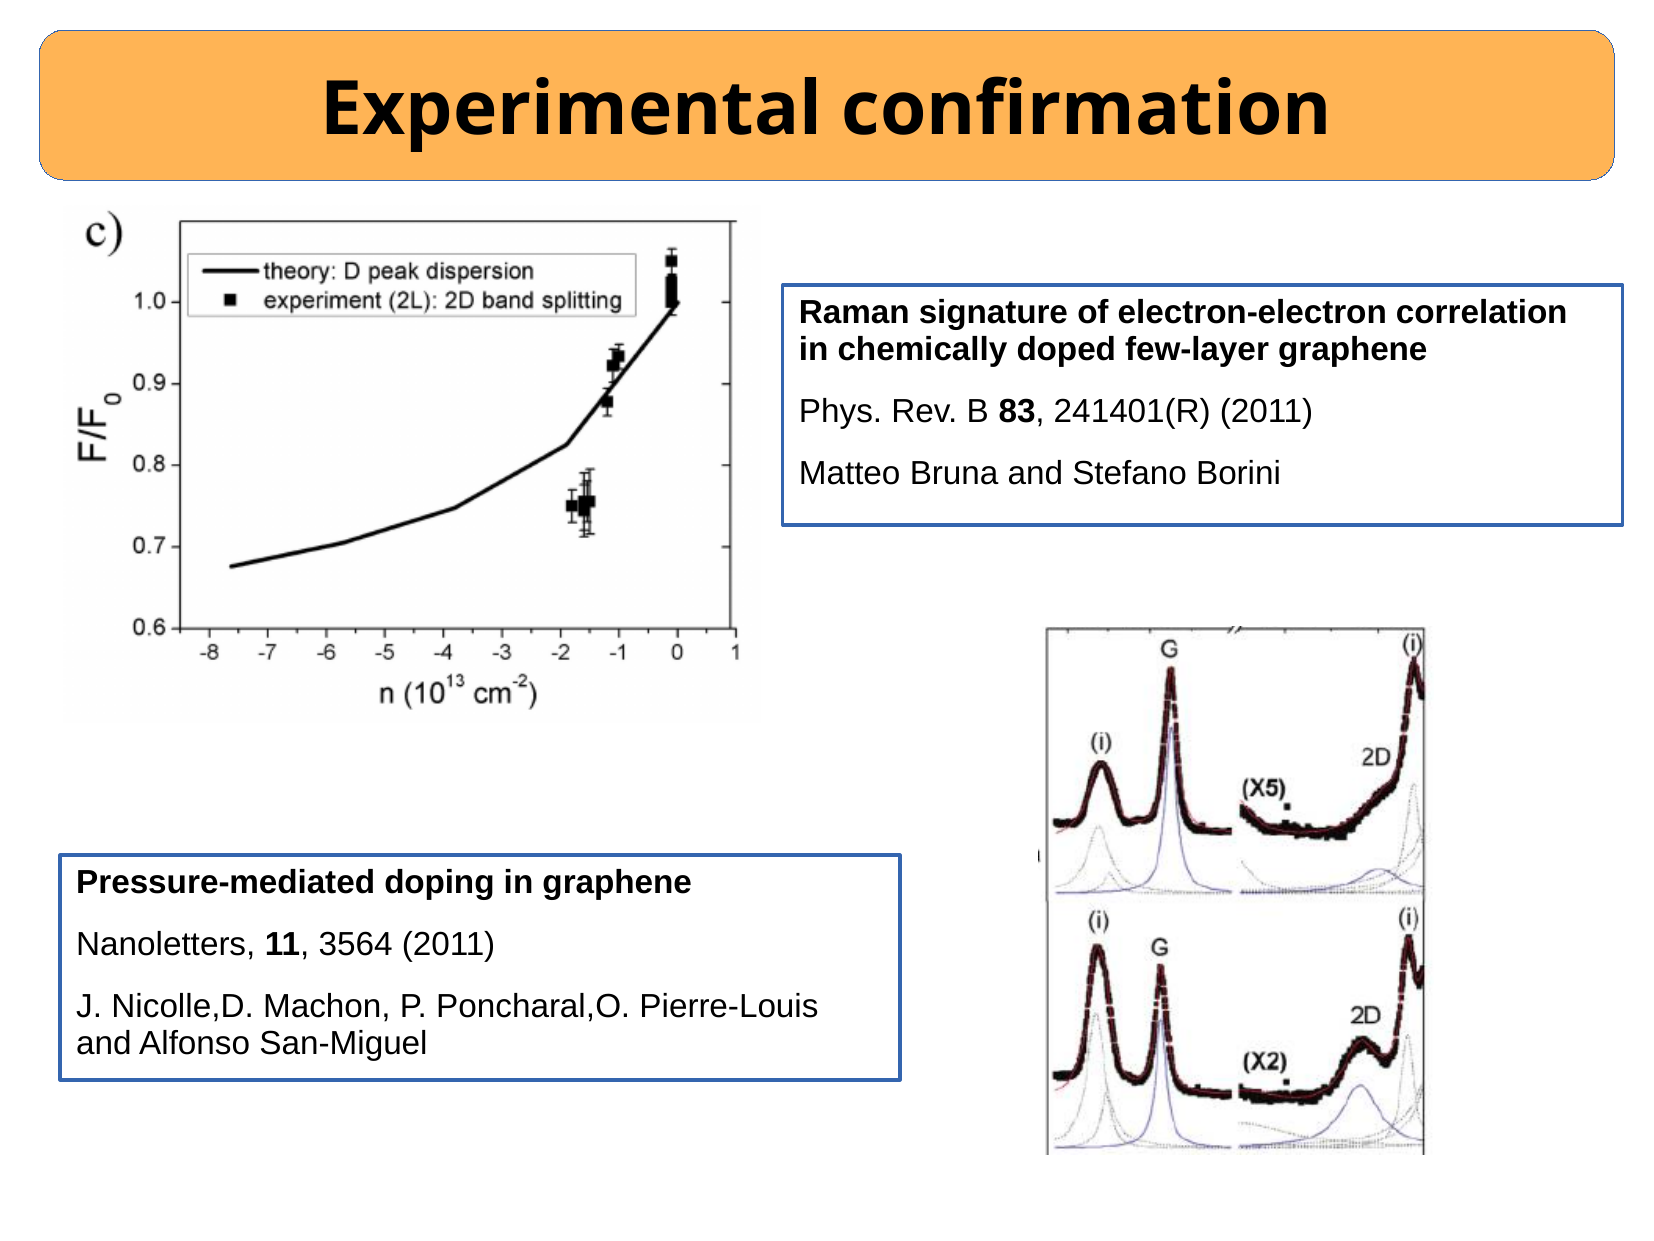

Experimental confirmation
Raman signature of electron-electron correlation in chemically doped few-layer graphene
Phys. Rev. B 83, 241401(R) (2011)
Matteo Bruna and Stefano Borini
Pressure-mediated doping in graphene
Nanoletters, 11, 3564 (2011)
J. Nicolle,D. Machon, P. Poncharal,O. Pierre-Louis
and Alfonso San-Miguel